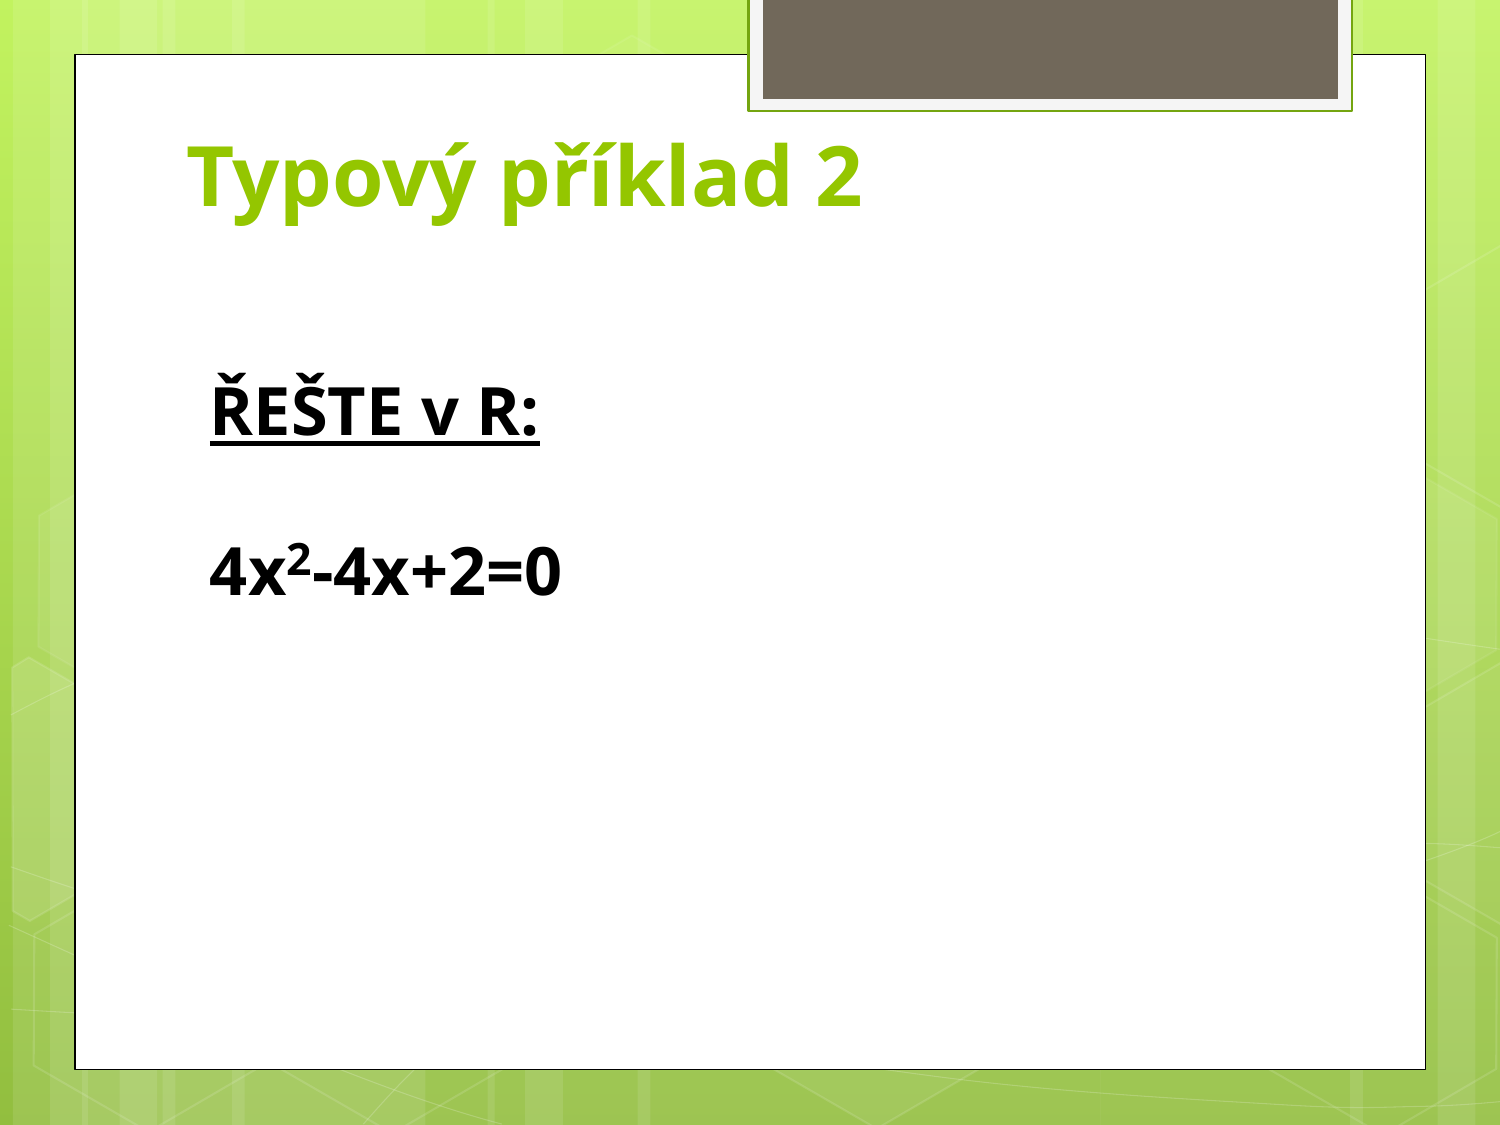

# Typový příklad 2
ŘEŠTE v R:
4x2-4x+2=0